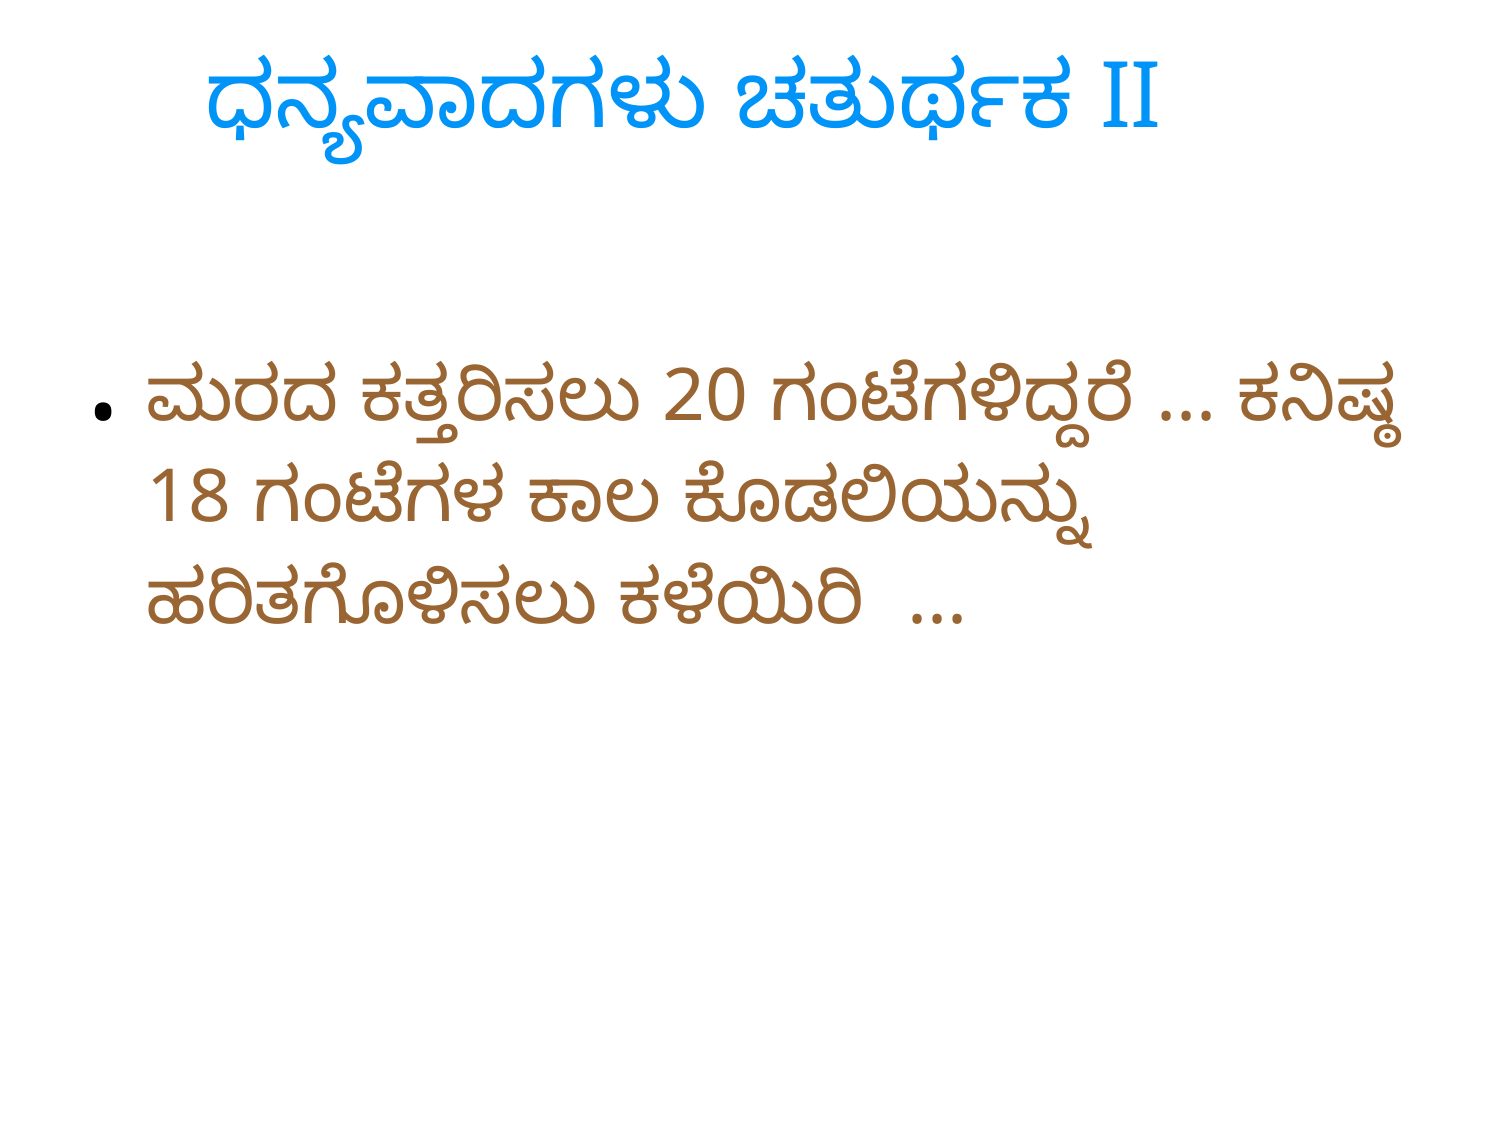

# ಧನ್ಯವಾದಗಳು ಚತುರ್ಥಕ II
ಮರದ ಕತ್ತರಿಸಲು 20 ಗಂಟೆಗಳಿದ್ದರೆ ... ಕನಿಷ್ಠ 18 ಗಂಟೆಗಳ ಕಾಲ ಕೊಡಲಿಯನ್ನು ಹರಿತಗೊಳಿಸಲು ಕಳೆಯಿರಿ ...